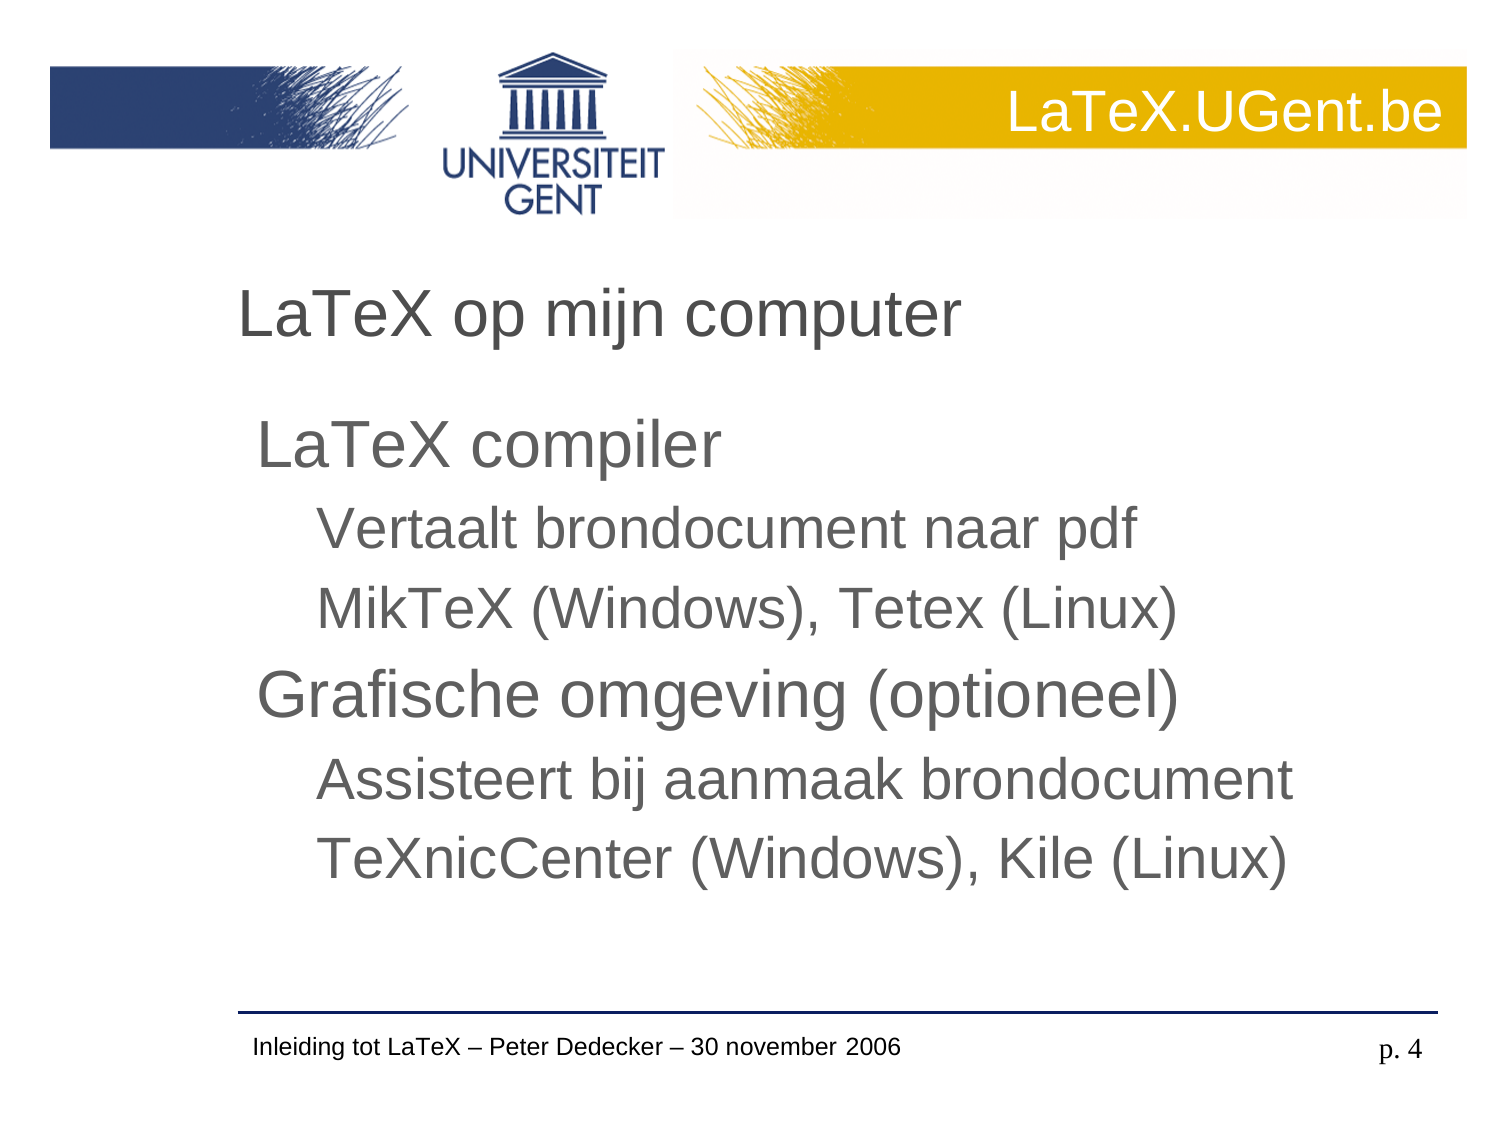

# LaTeX op mijn computer
 LaTeX compiler
 Vertaalt brondocument naar pdf
 MikTeX (Windows), Tetex (Linux)
 Grafische omgeving (optioneel)
 Assisteert bij aanmaak brondocument
 TeXnicCenter (Windows), Kile (Linux)
4